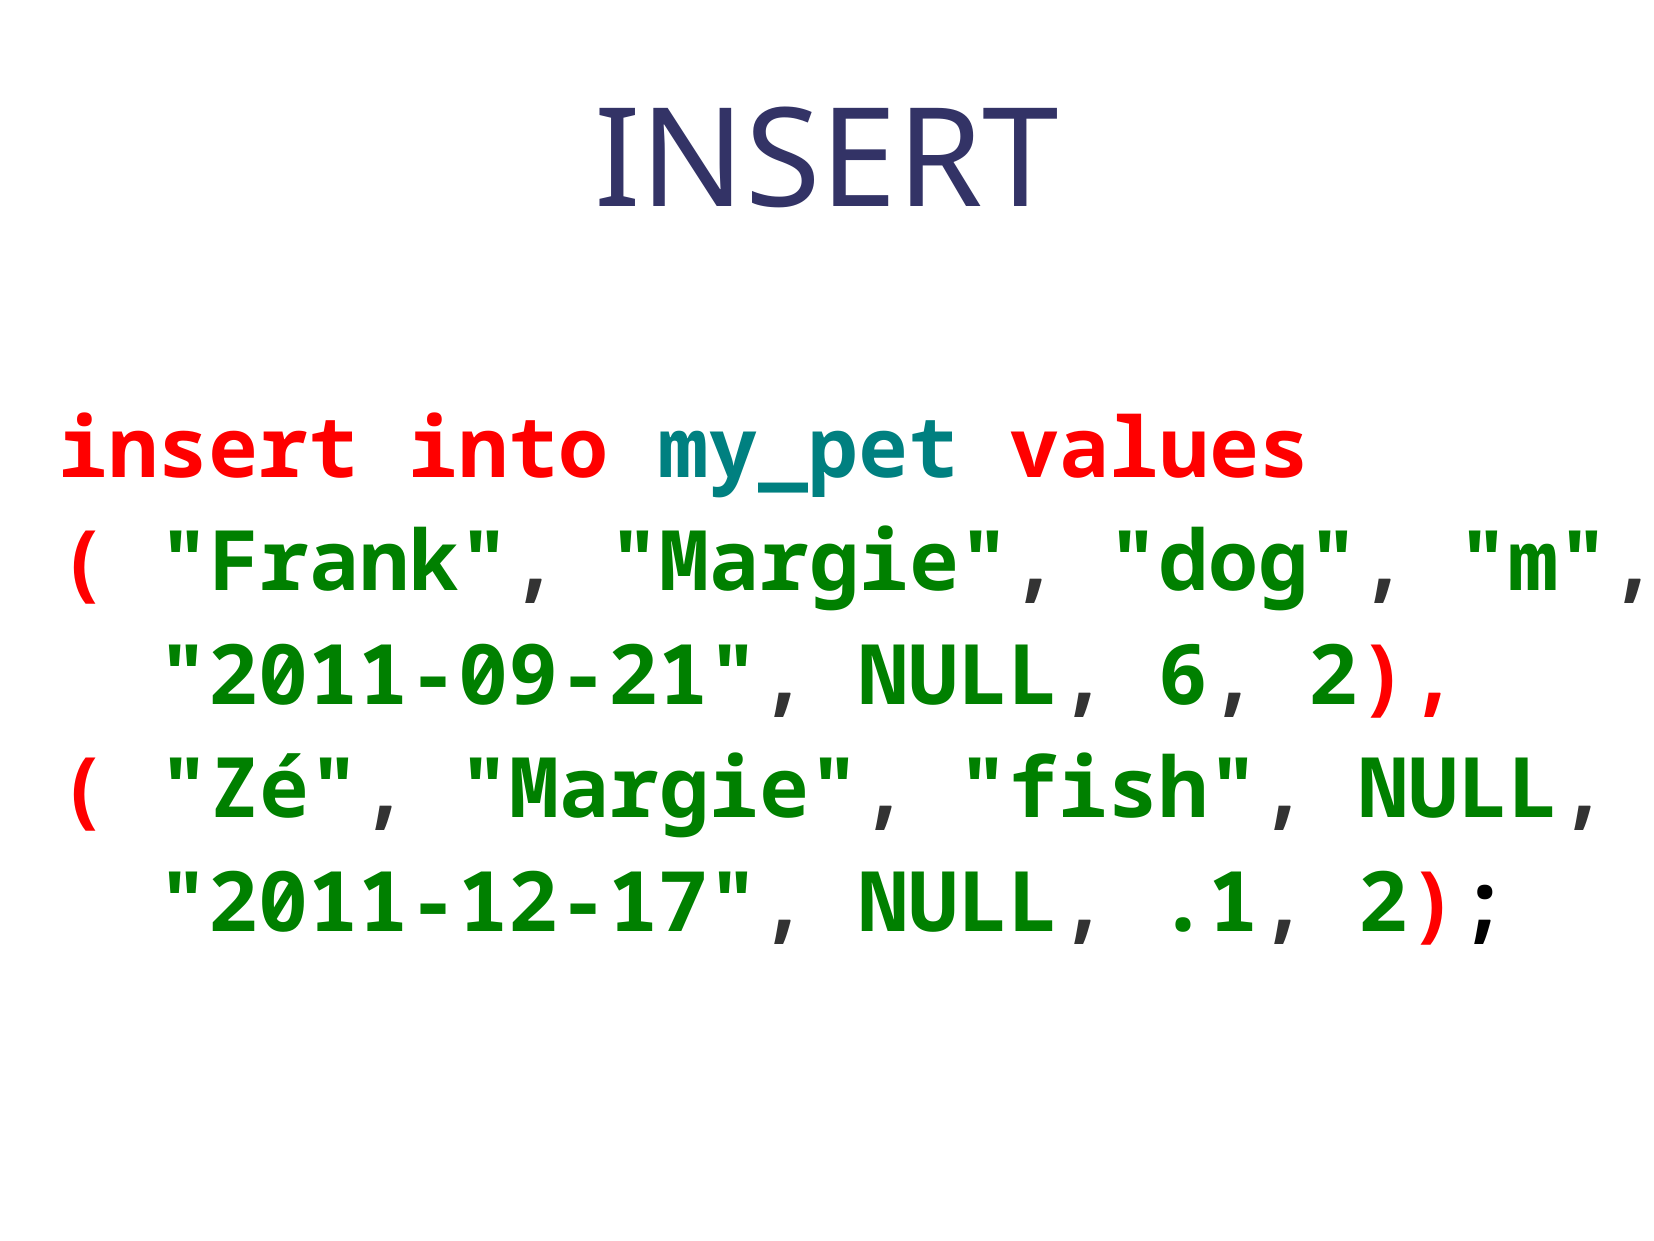

# INSERT
insert into my_pet values
( "Frank", "Margie", "dog", "m",
 "2011-09-21", NULL, 6, 2),
( "Zé", "Margie", "fish", NULL,
 "2011-12-17", NULL, .1, 2);